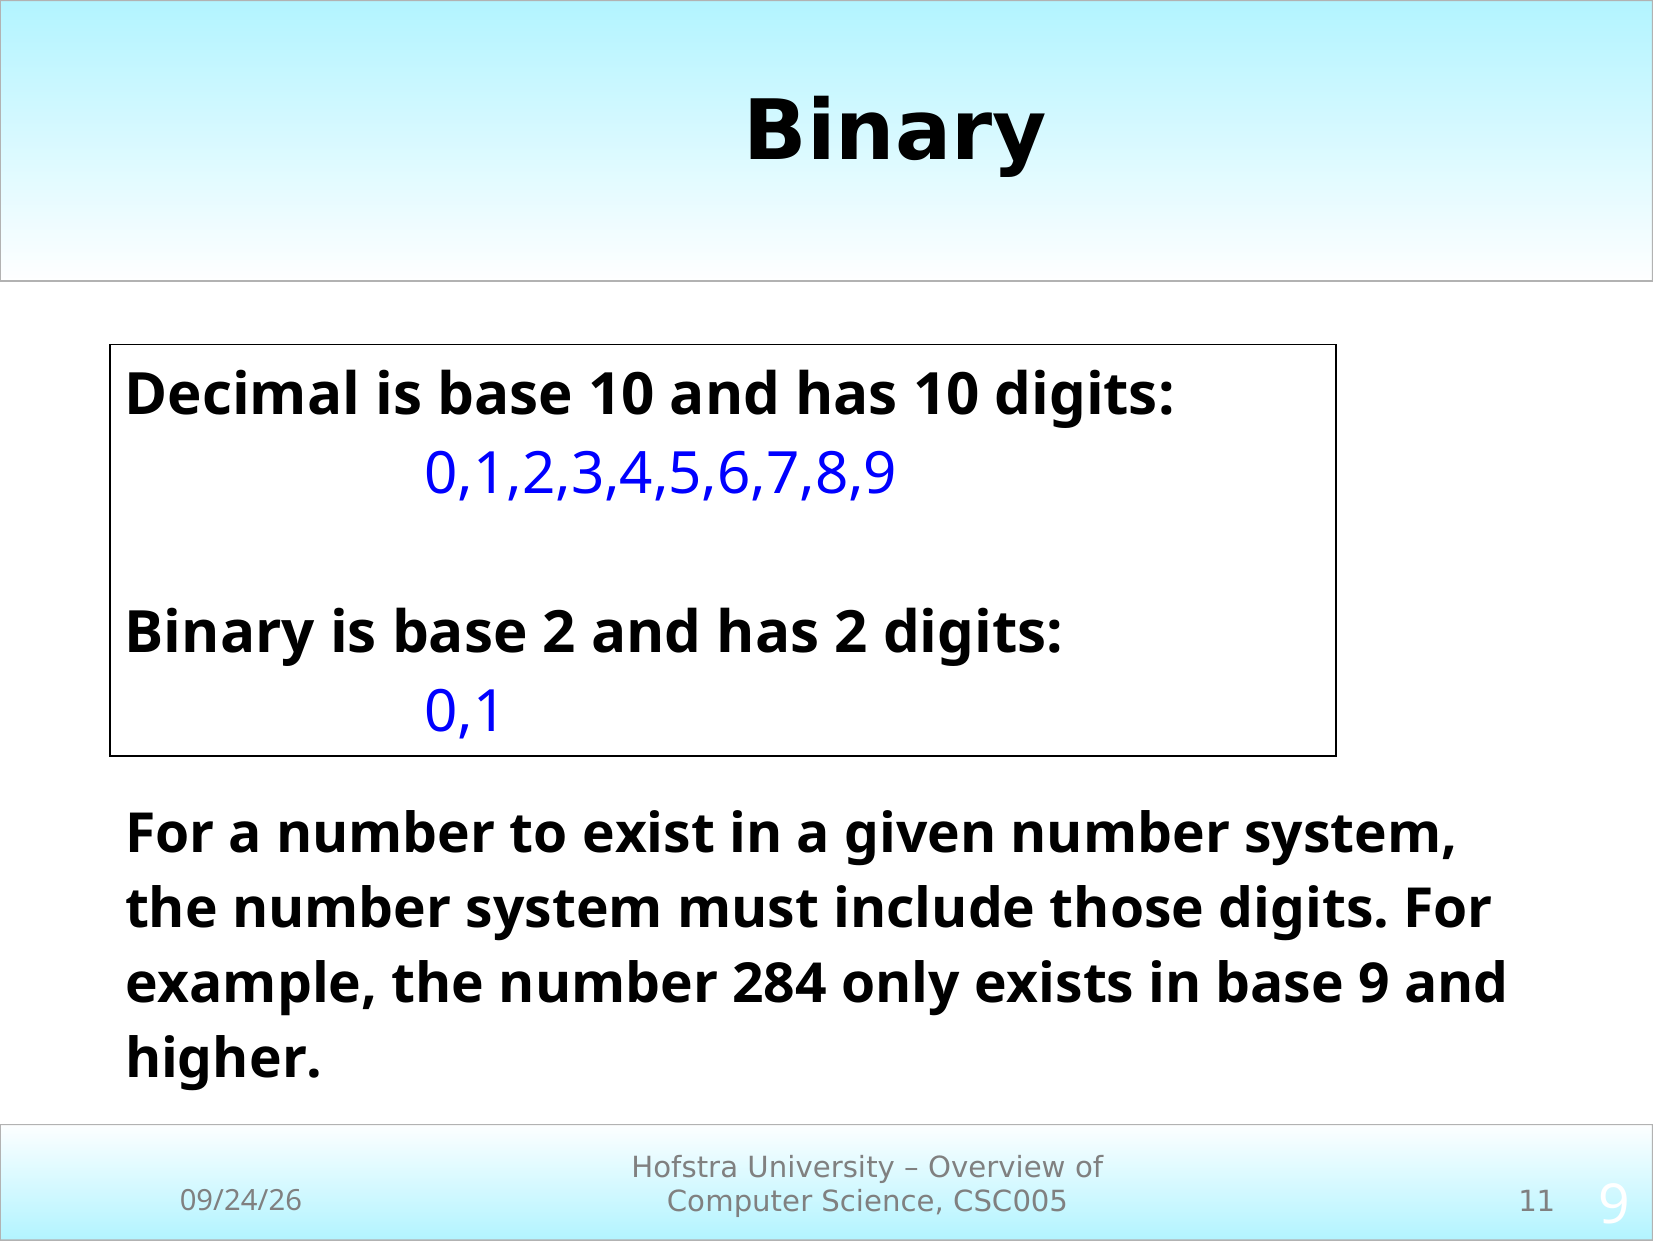

# Binary
Decimal is base 10 and has 10 digits: 		0,1,2,3,4,5,6,7,8,9
Binary is base 2 and has 2 digits:
		0,1
For a number to exist in a given number system,
the number system must include those digits. For example, the number 284 only exists in base 9 and higher.
11
9